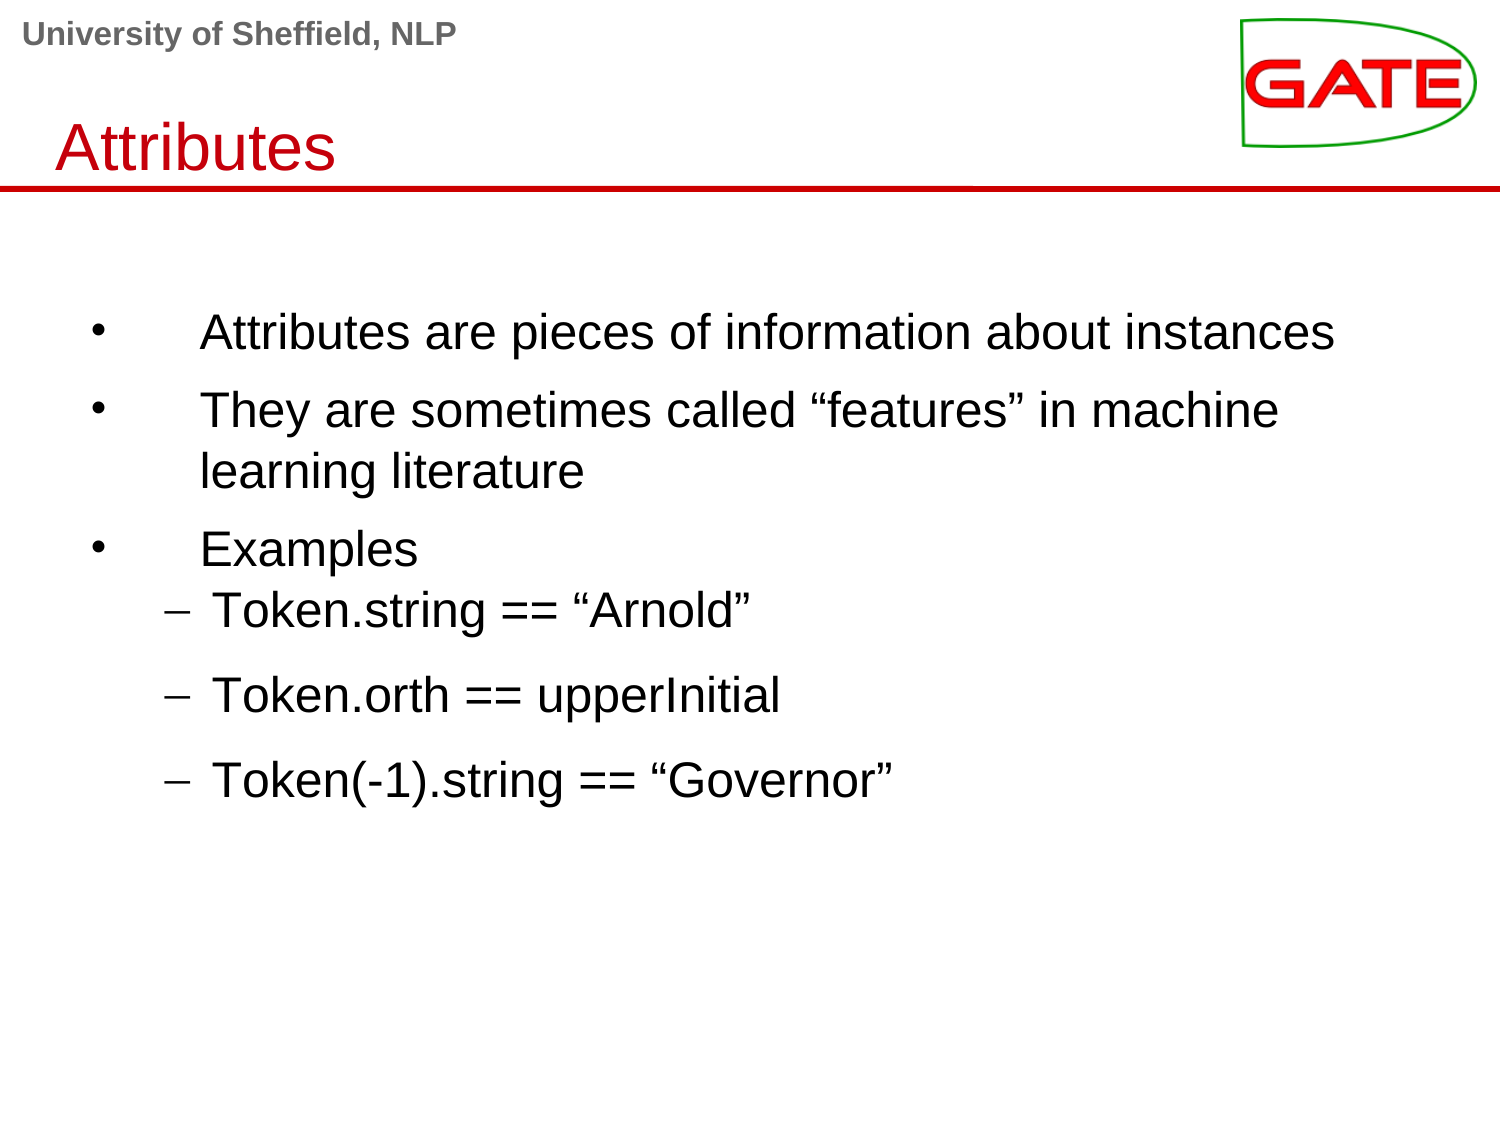

# Attributes
Attributes are pieces of information about instances
They are sometimes called “features” in machine learning literature
Examples
Token.string == “Arnold”
Token.orth == upperInitial
Token(-1).string == “Governor”